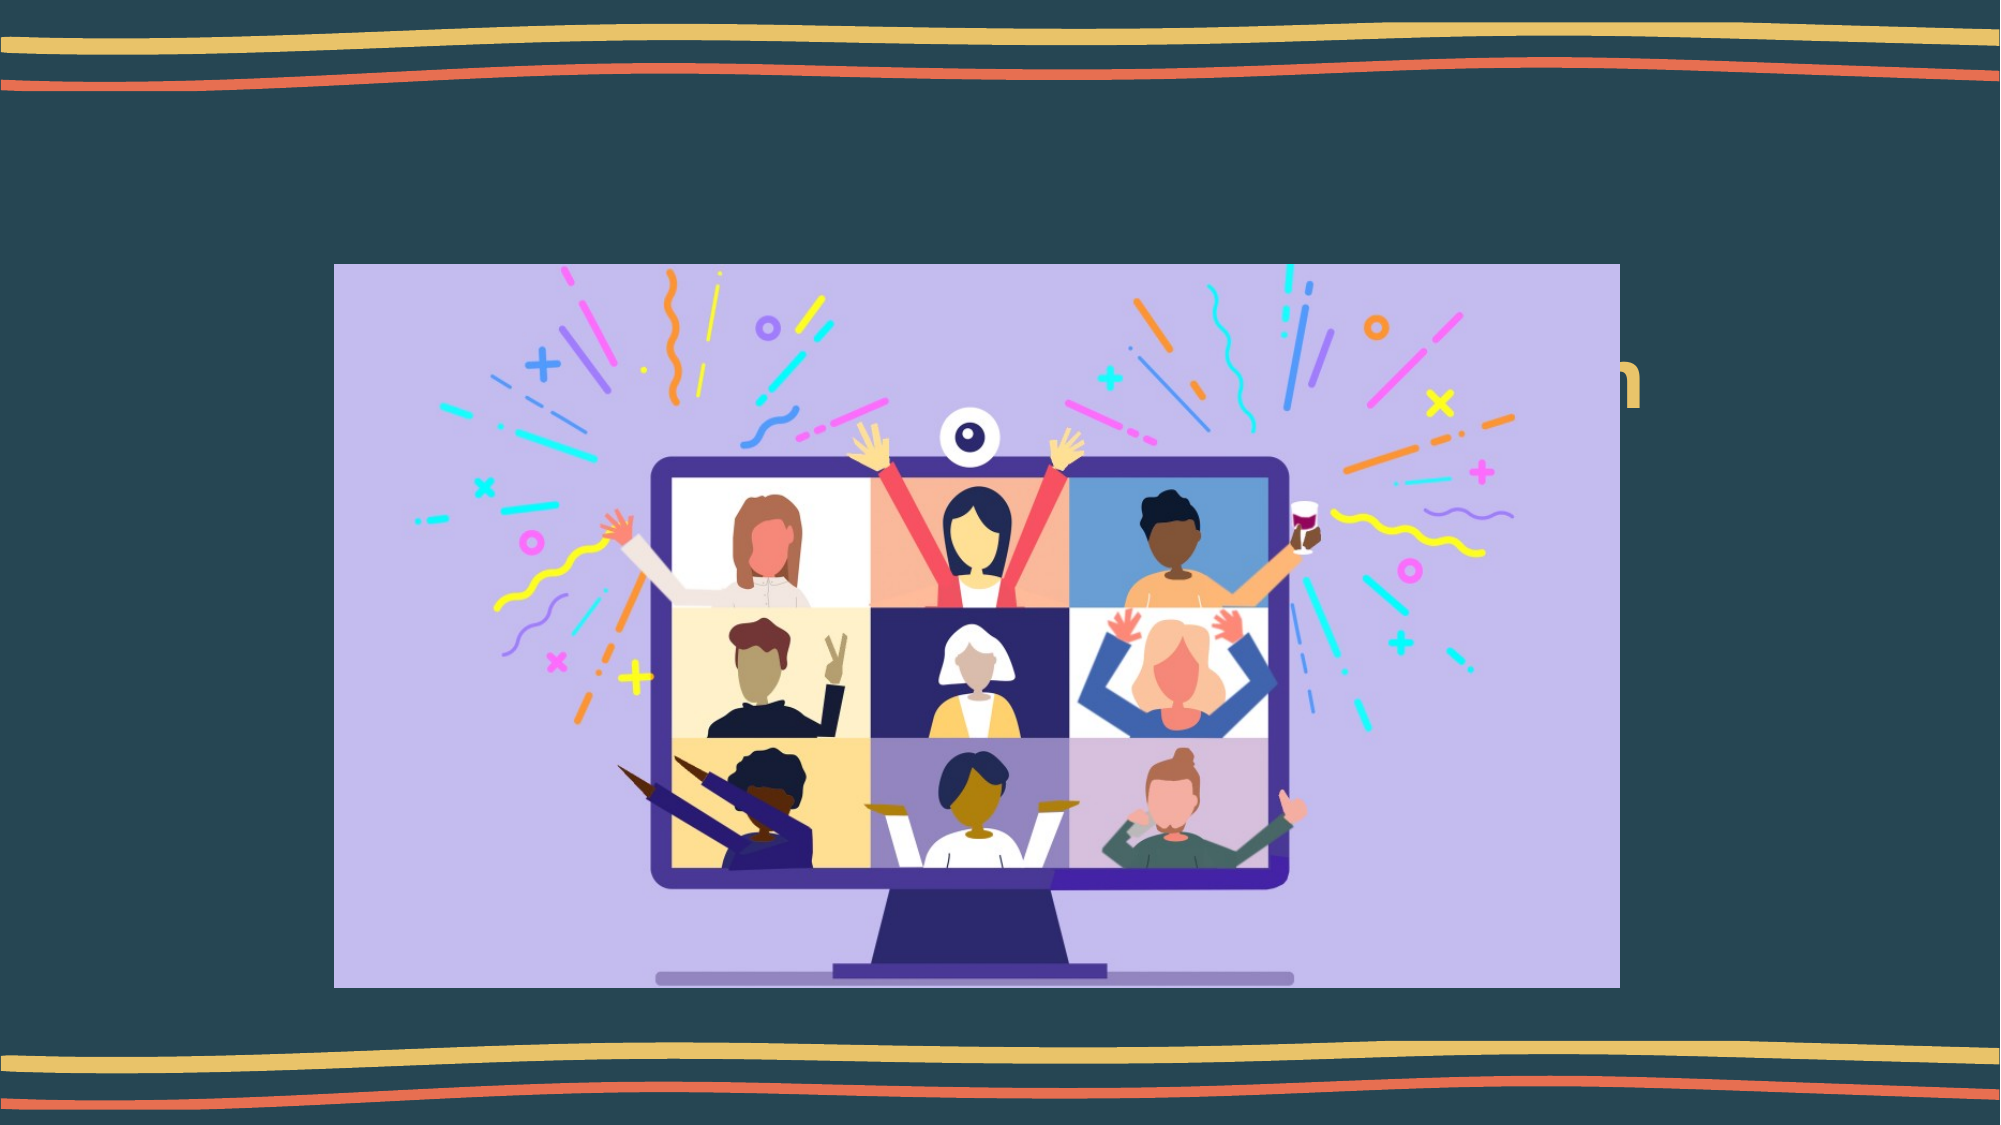

# throw a virtual party over Zoom